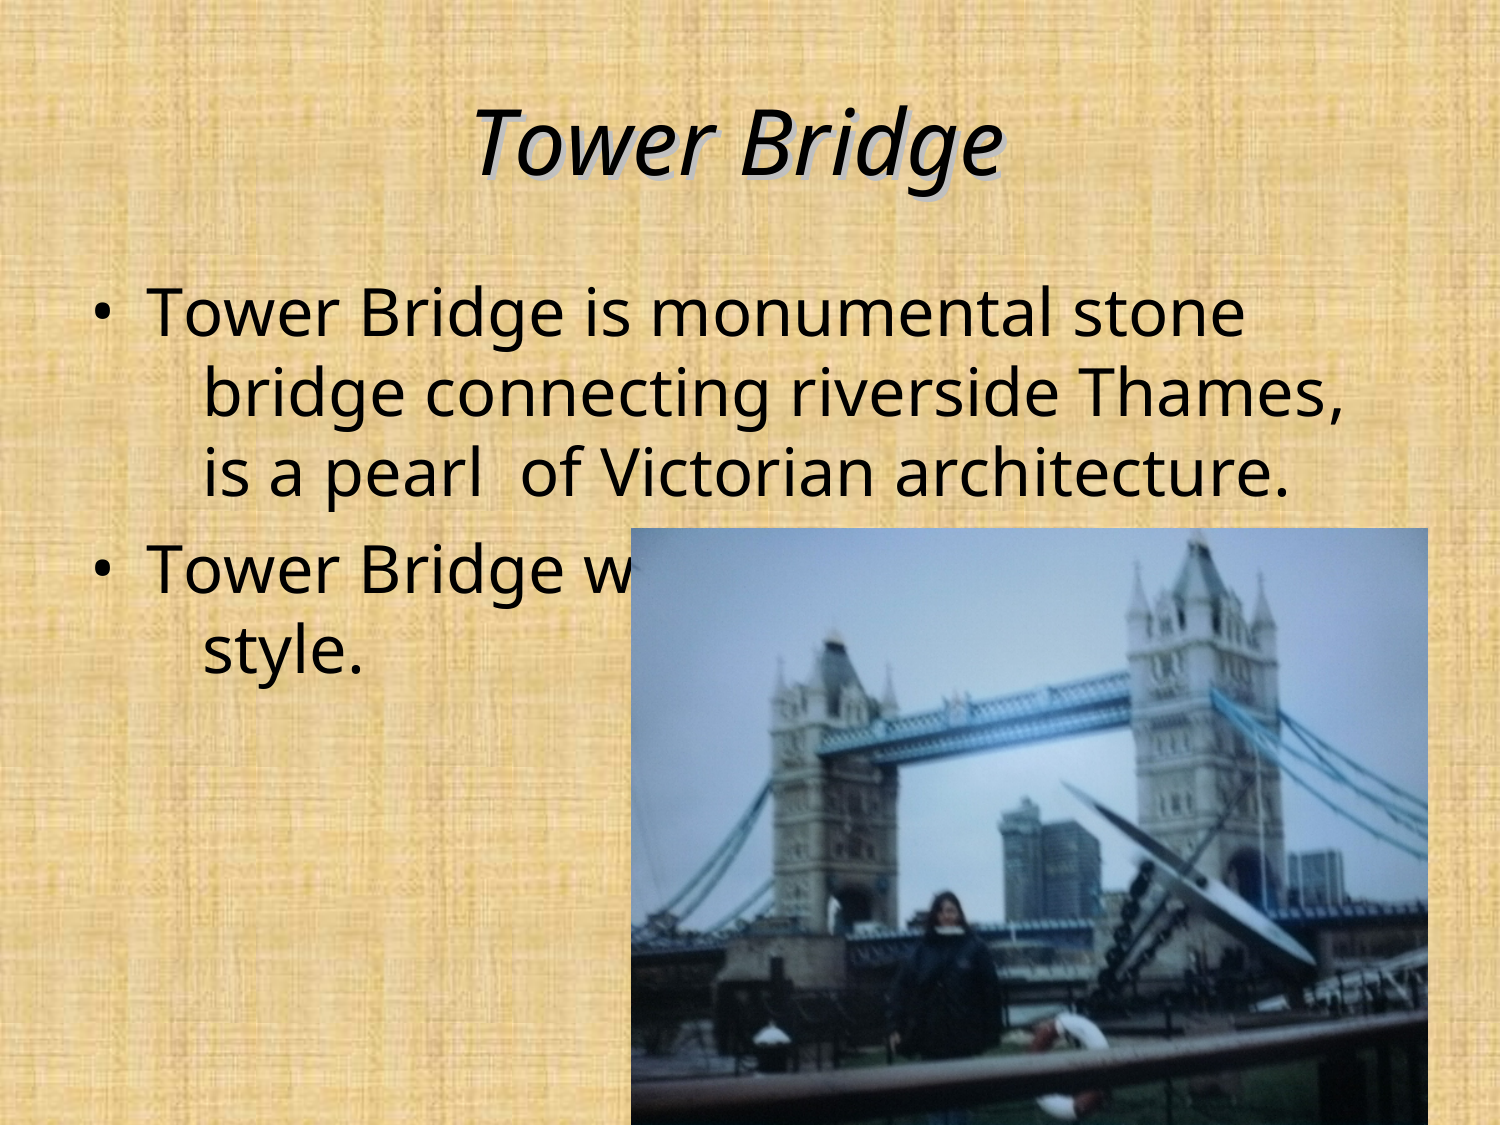

# Tower Bridge
Tower Bridge is monumental stone bridge connecting riverside Thames, is a pearl of Victorian architecture.
Tower Bridge was build up in Gothic style.